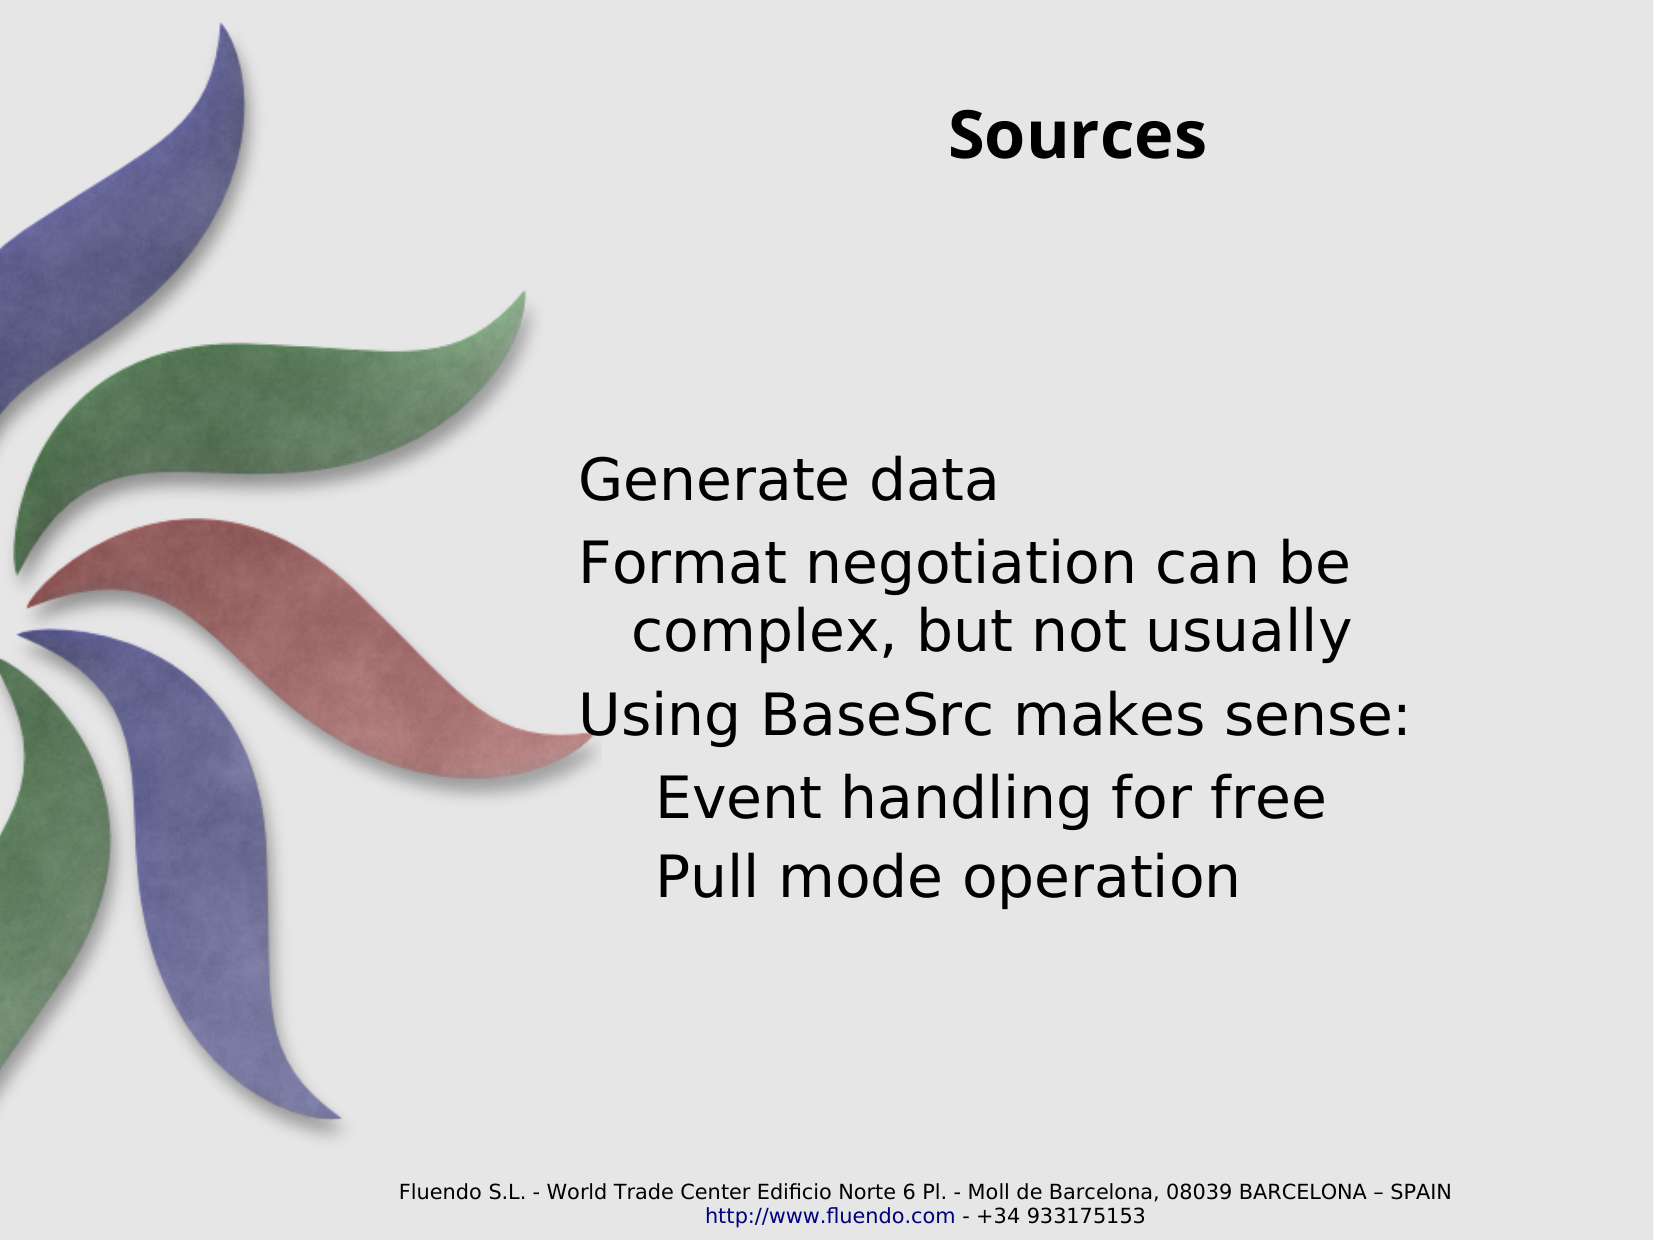

# Sources
Generate data
Format negotiation can be complex, but not usually
Using BaseSrc makes sense:
Event handling for free
Pull mode operation